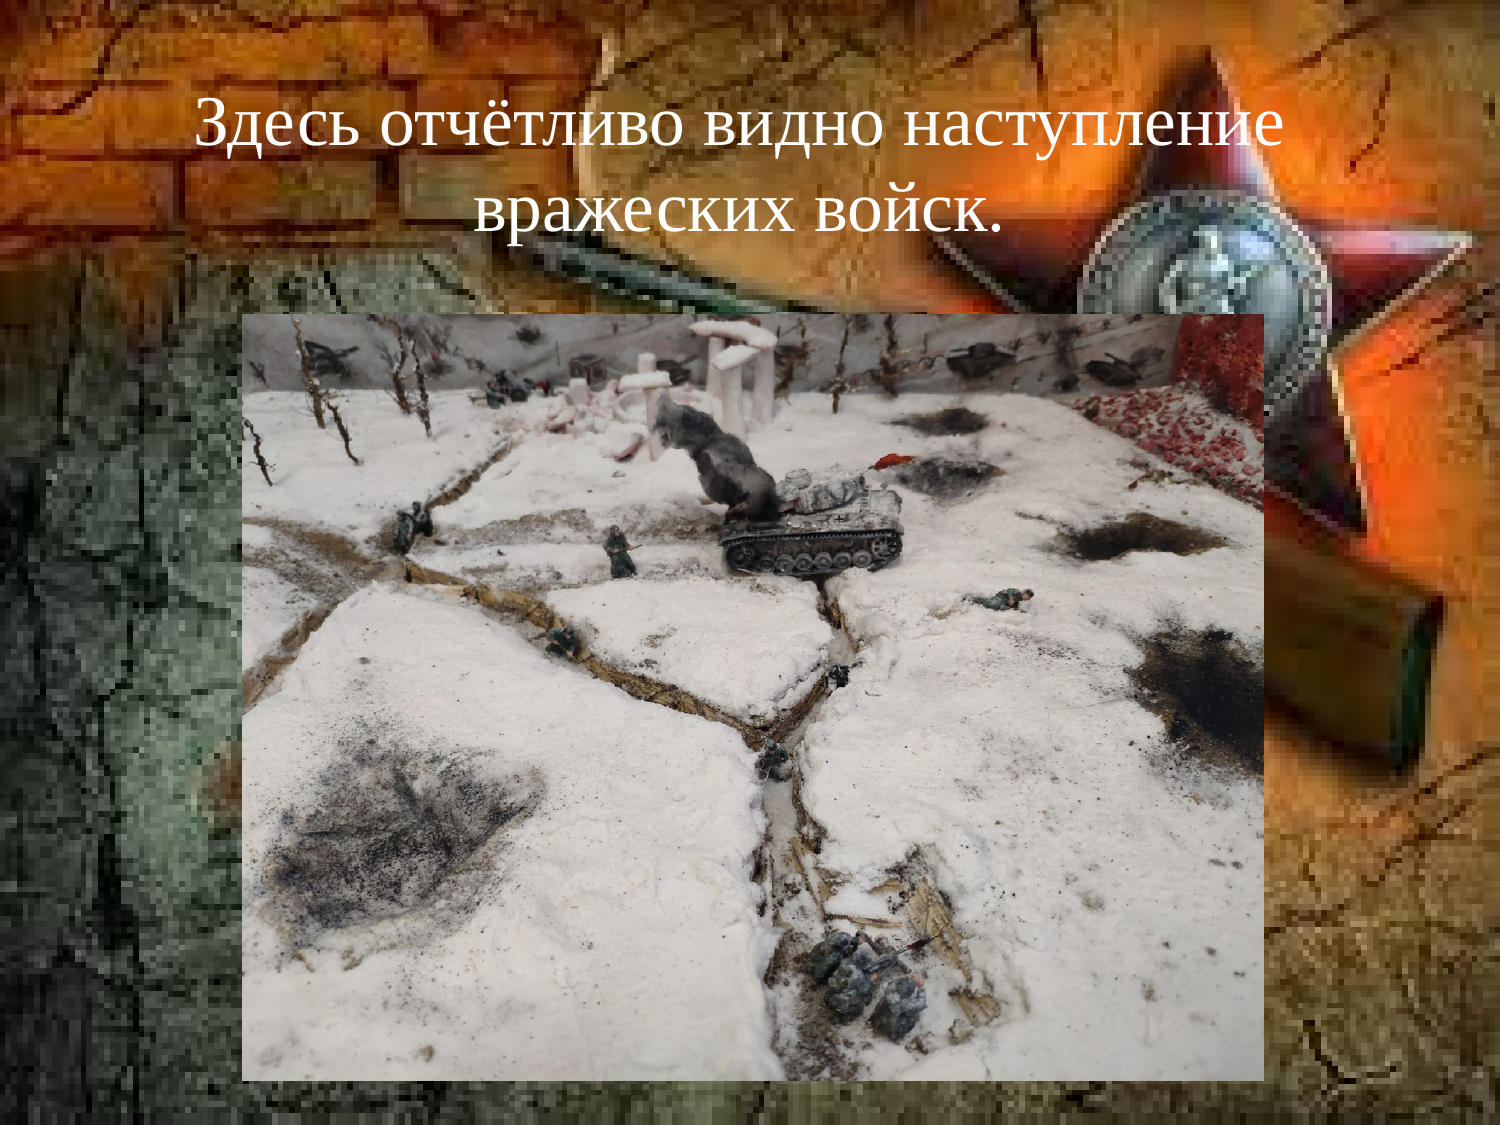

# Здесь отчётливо видно наступление вражеских войск.